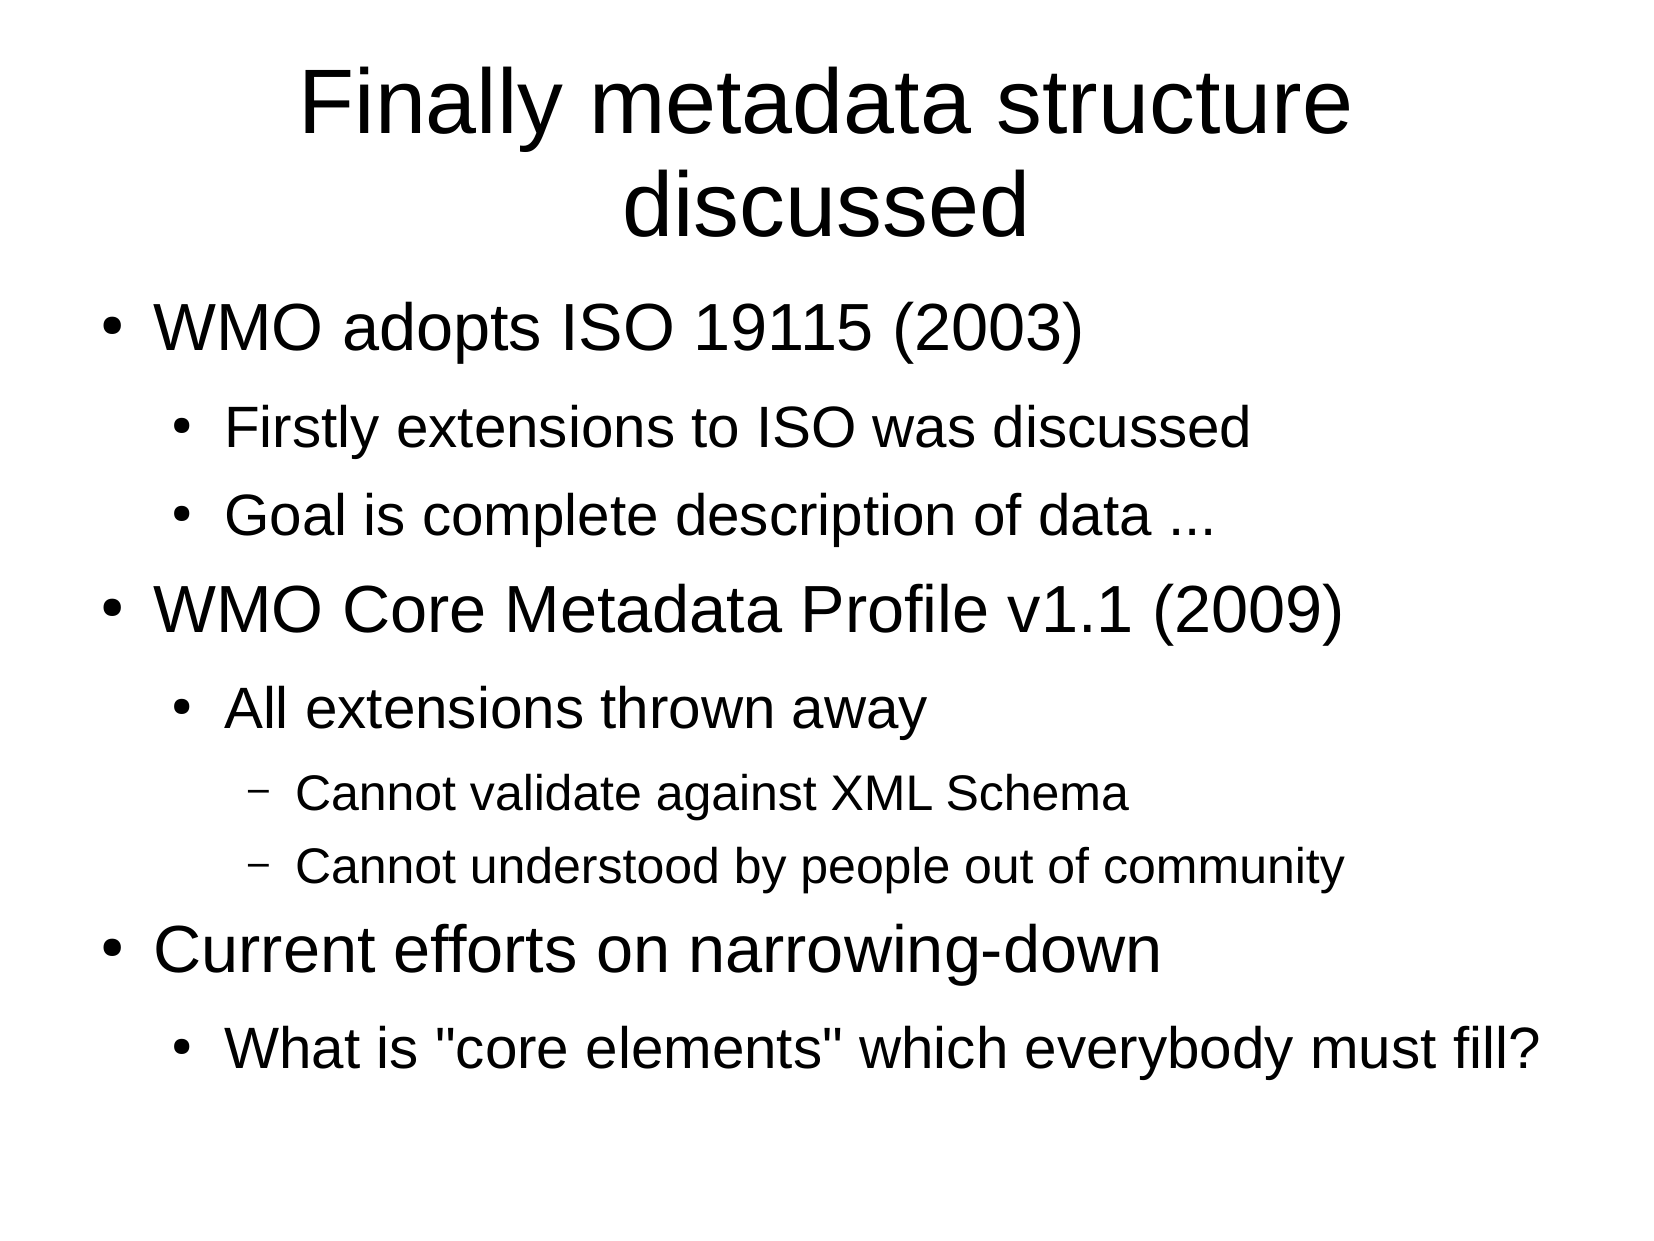

# Finally metadata structure discussed
WMO adopts ISO 19115 (2003)
Firstly extensions to ISO was discussed
Goal is complete description of data ...
WMO Core Metadata Profile v1.1 (2009)
All extensions thrown away
Cannot validate against XML Schema
Cannot understood by people out of community
Current efforts on narrowing-down
What is "core elements" which everybody must fill?